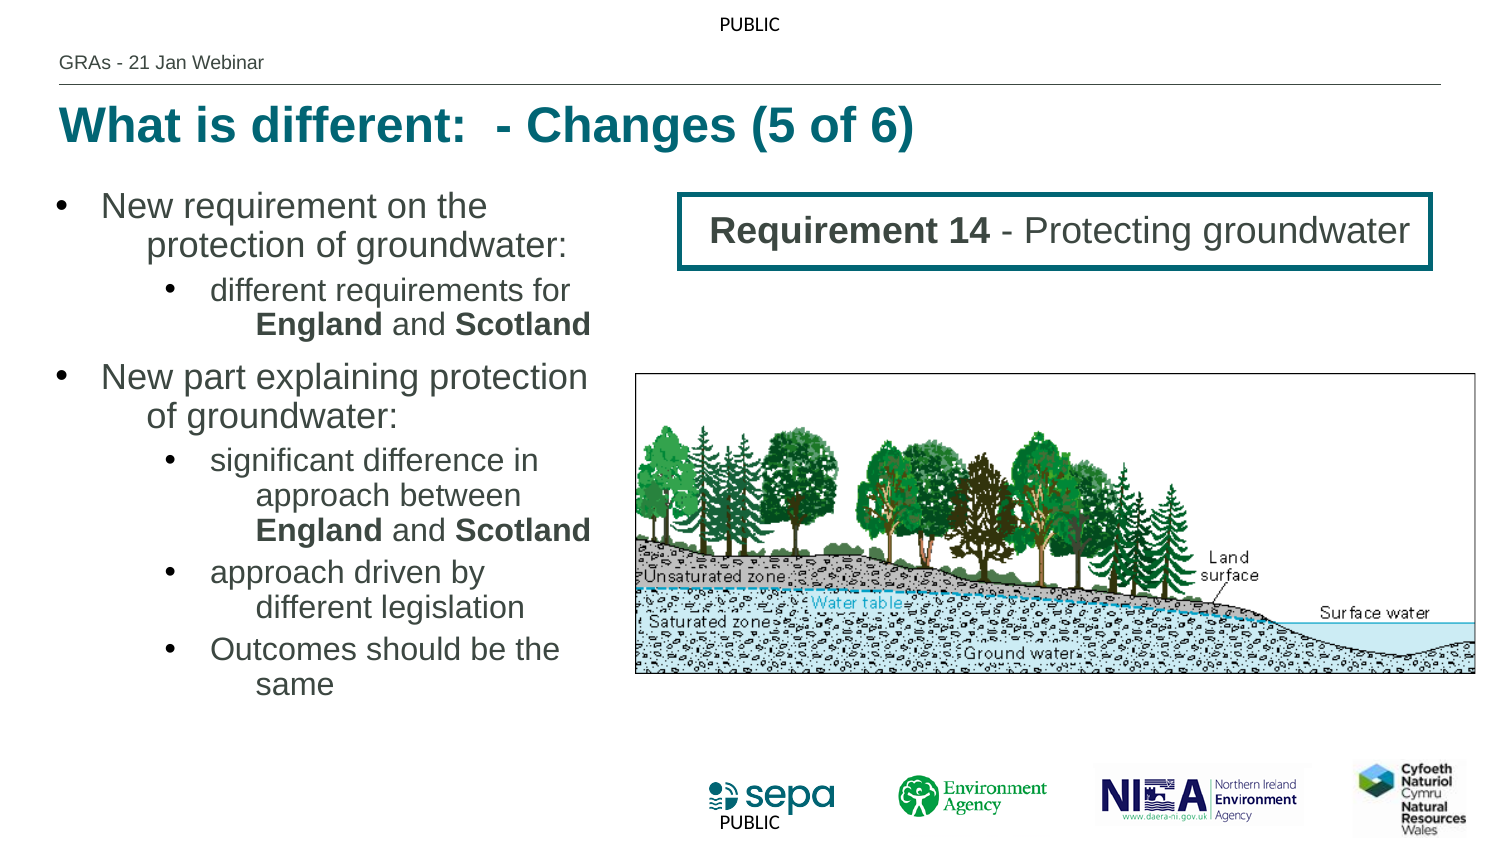

GRAs - 21 Jan Webinar
# What is different: - Changes (5 of 6)
New requirement on the protection of groundwater:
different requirements for England and Scotland
New part explaining protection of groundwater:
significant difference in approach between England and Scotland
approach driven by different legislation
Outcomes should be the same
Requirement 14 - Protecting groundwater